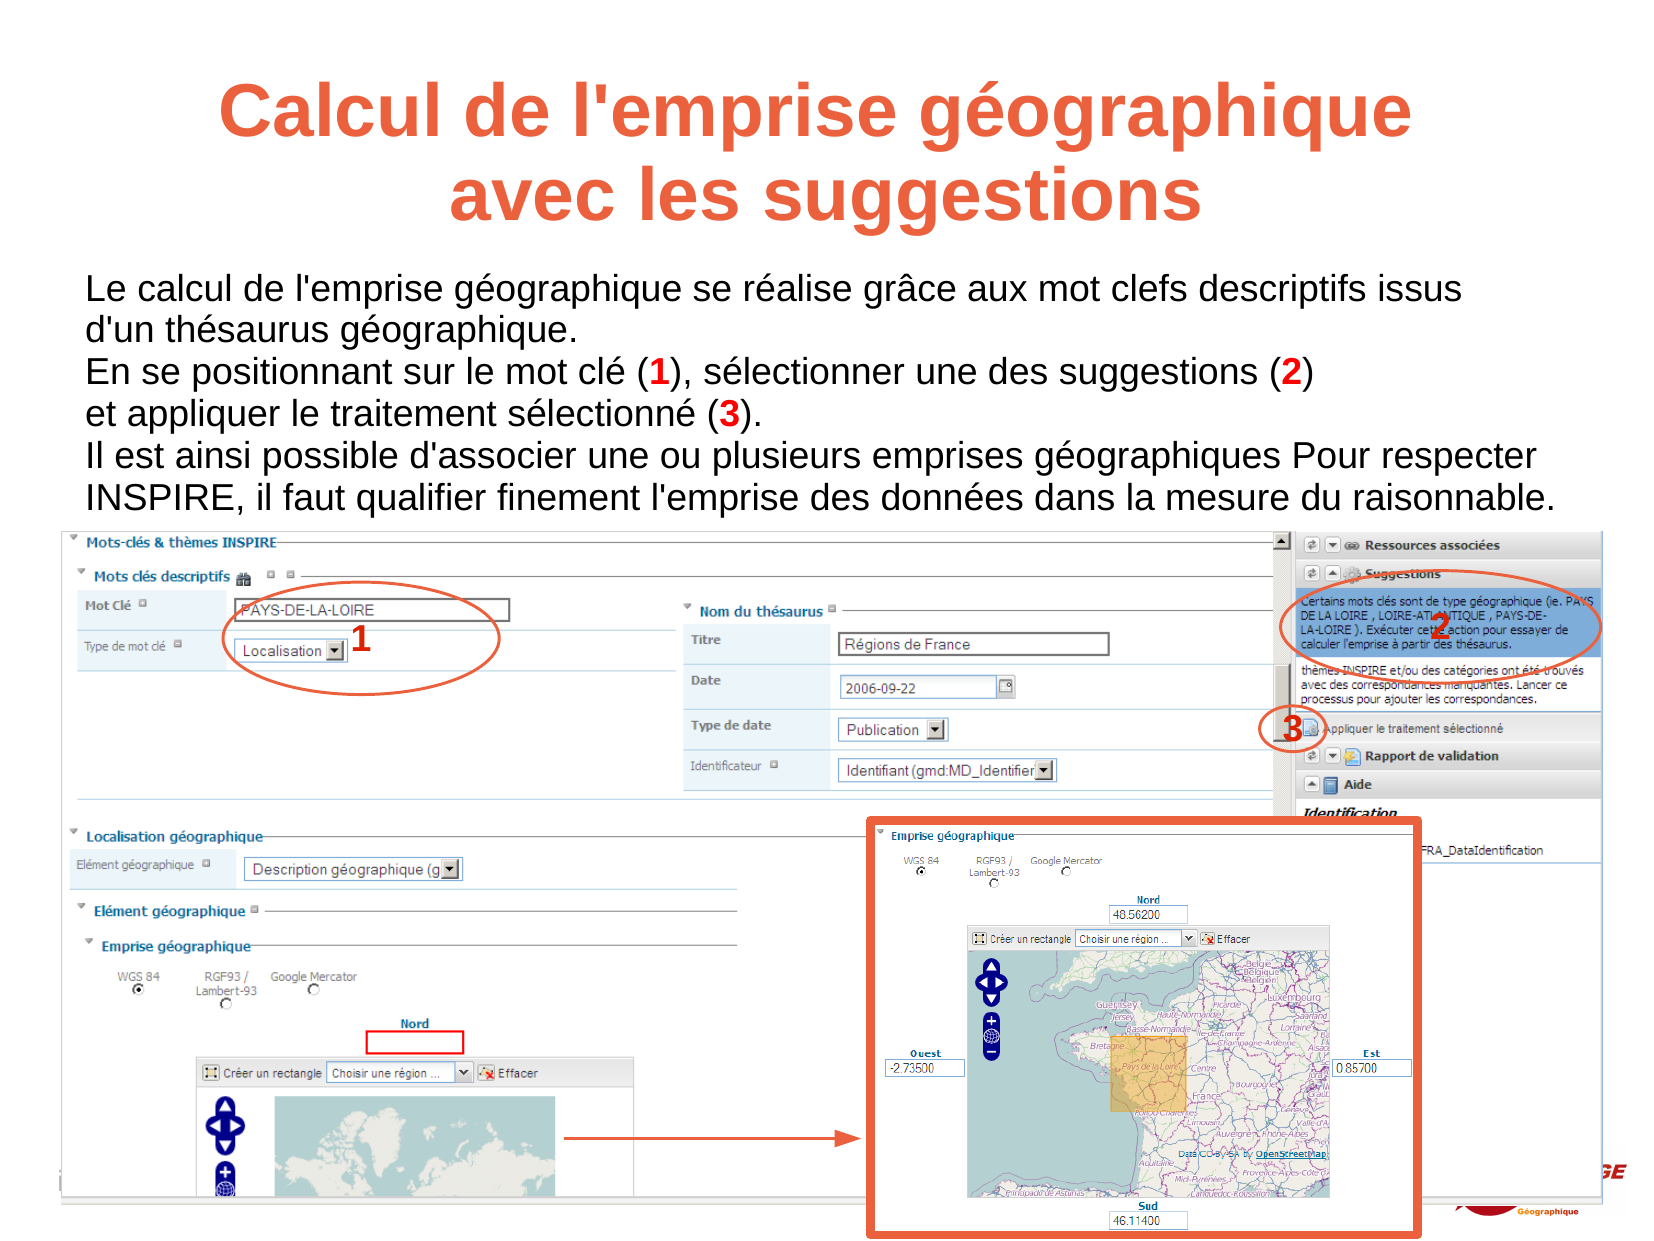

# Calcul de l'emprise géographique avec les suggestions
Le calcul de l'emprise géographique se réalise grâce aux mot clefs descriptifs issus
d'un thésaurus géographique.
En se positionnant sur le mot clé (1), sélectionner une des suggestions (2)
et appliquer le traitement sélectionné (3).
Il est ainsi possible d'associer une ou plusieurs emprises géographiques Pour respecter
INSPIRE, il faut qualifier finement l'emprise des données dans la mesure du raisonnable.
2
1
3